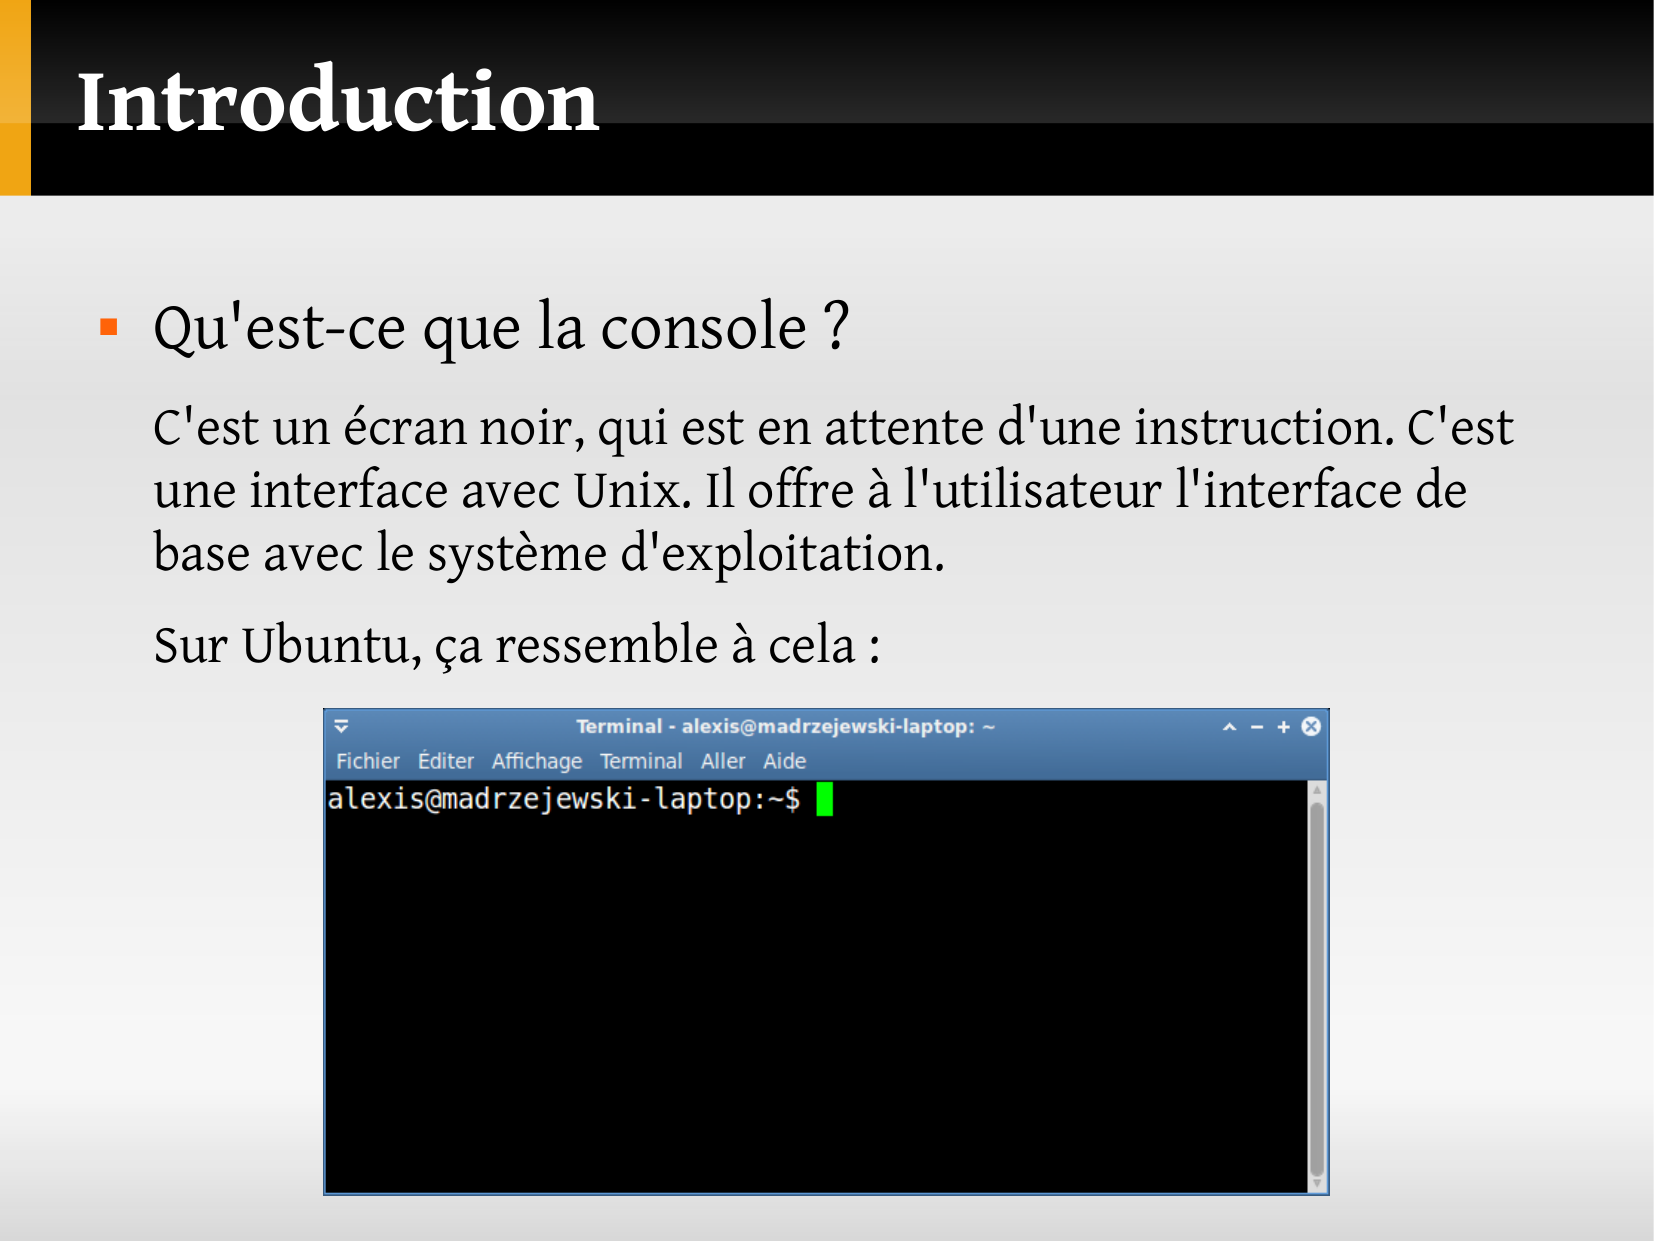

# Introduction
Qu'est-ce que la console ?
C'est un écran noir, qui est en attente d'une instruction. C'est une interface avec Unix. Il offre à l'utilisateur l'interface de base avec le système d'exploitation.
Sur Ubuntu, ça ressemble à cela :